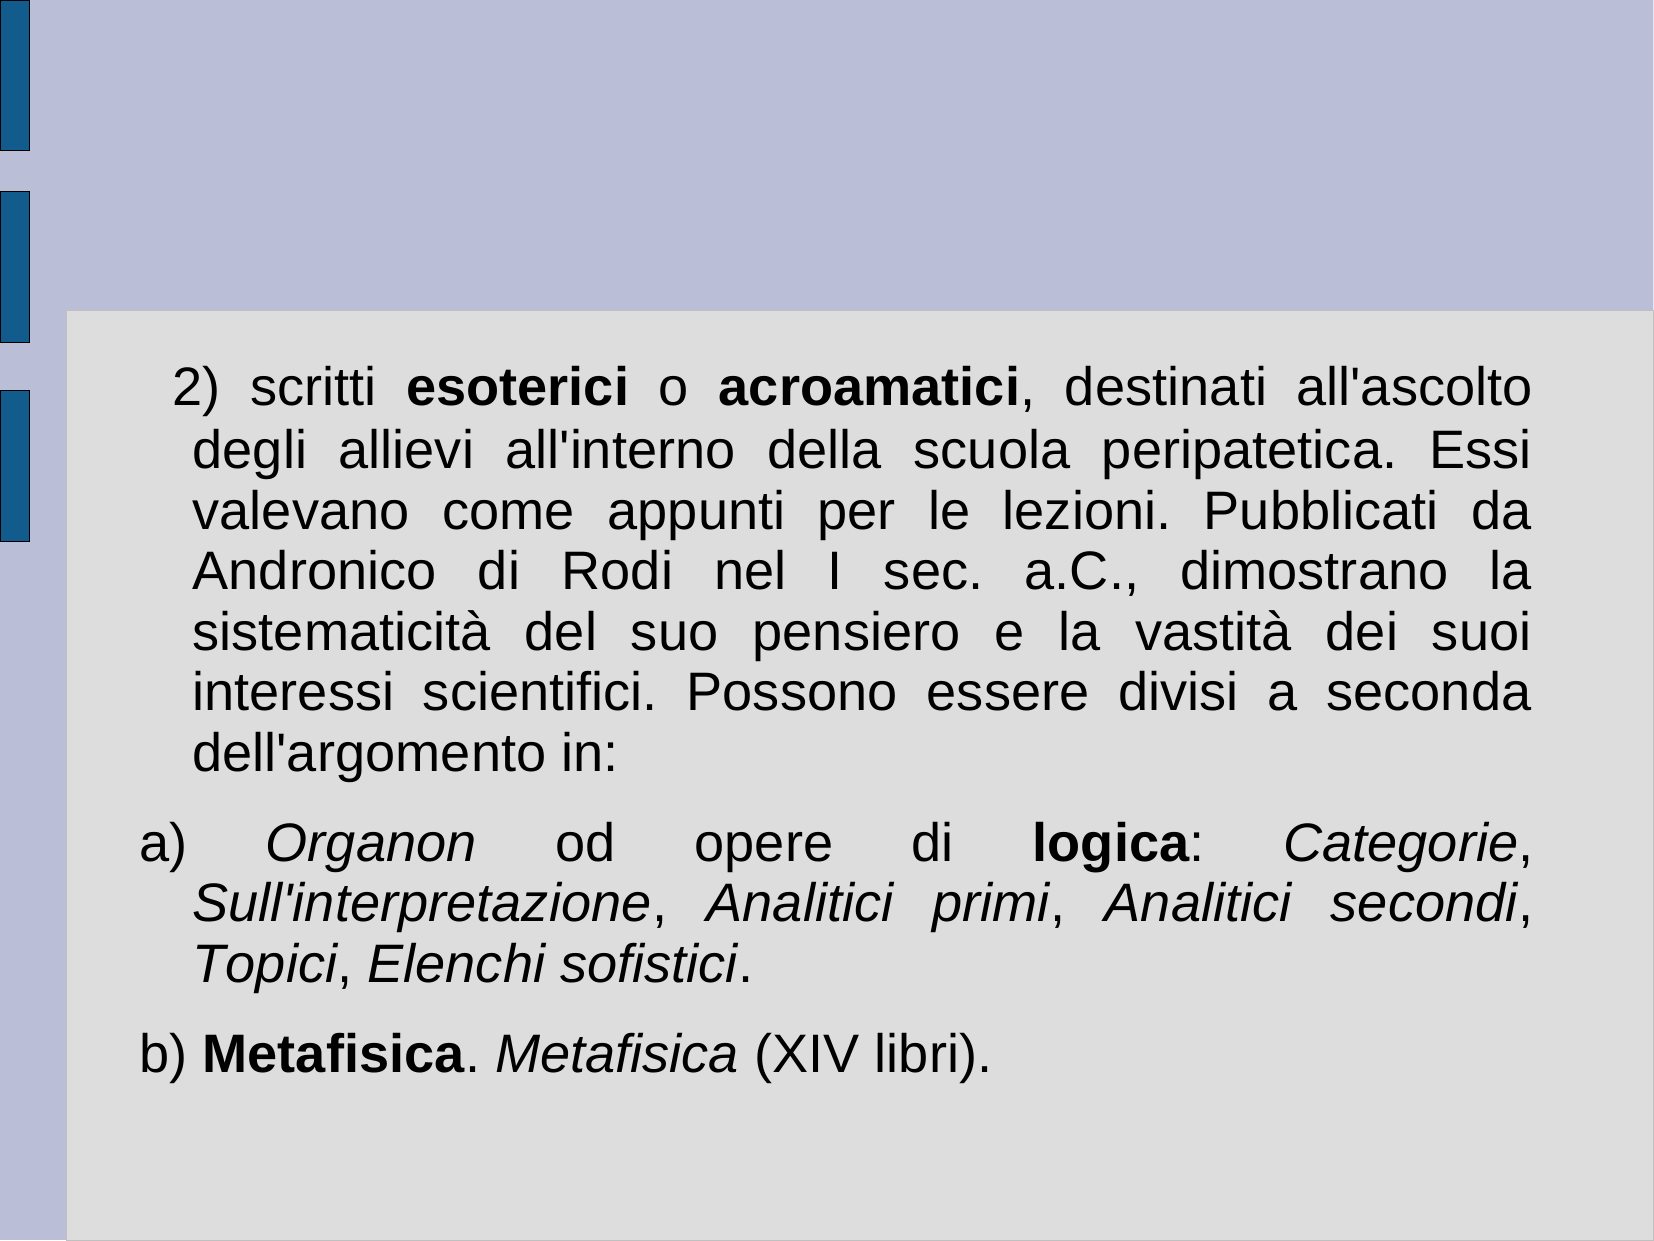

#
 2) scritti esoterici o acroamatici, destinati all'ascolto degli allievi all'interno della scuola peripatetica. Essi valevano come appunti per le lezioni. Pubblicati da Andronico di Rodi nel I sec. a.C., dimostrano la sistematicità del suo pensiero e la vastità dei suoi interessi scientifici. Possono essere divisi a seconda dell'argomento in:
a) Organon od opere di logica: Categorie, Sull'interpretazione, Analitici primi, Analitici secondi, Topici, Elenchi sofistici.
b) Metafisica. Metafisica (XIV libri).